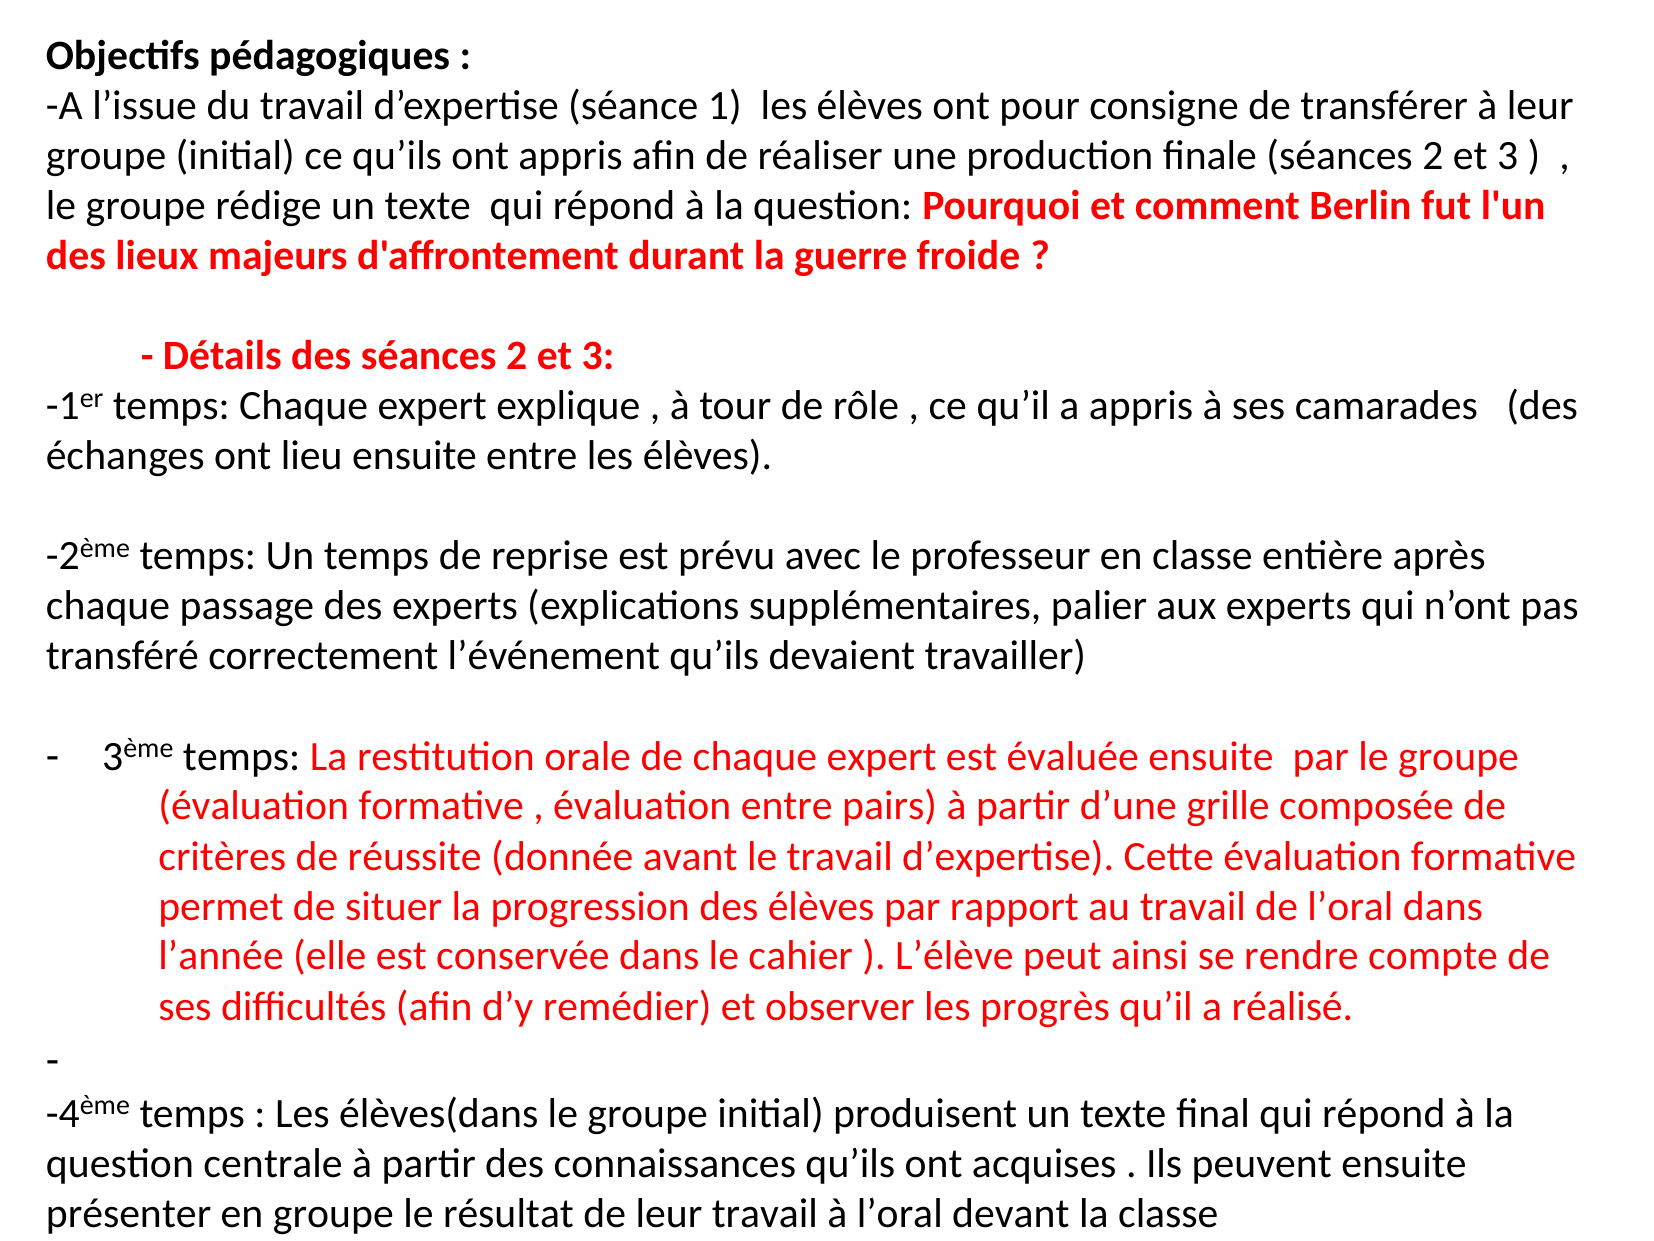

Objectifs pédagogiques :
-A l’issue du travail d’expertise (séance 1) les élèves ont pour consigne de transférer à leur groupe (initial) ce qu’ils ont appris afin de réaliser une production finale (séances 2 et 3 ) , le groupe rédige un texte qui répond à la question: Pourquoi et comment Berlin fut l'un des lieux majeurs d'affrontement durant la guerre froide ?
 - Détails des séances 2 et 3:
-1er temps: Chaque expert explique , à tour de rôle , ce qu’il a appris à ses camarades (des échanges ont lieu ensuite entre les élèves).
-2ème temps: Un temps de reprise est prévu avec le professeur en classe entière après chaque passage des experts (explications supplémentaires, palier aux experts qui n’ont pas transféré correctement l’événement qu’ils devaient travailler)
3ème temps: La restitution orale de chaque expert est évaluée ensuite par le groupe (évaluation formative , évaluation entre pairs) à partir d’une grille composée de critères de réussite (donnée avant le travail d’expertise). Cette évaluation formative permet de situer la progression des élèves par rapport au travail de l’oral dans l’année (elle est conservée dans le cahier ). L’élève peut ainsi se rendre compte de ses difficultés (afin d’y remédier) et observer les progrès qu’il a réalisé.
-4ème temps : Les élèves(dans le groupe initial) produisent un texte final qui répond à la question centrale à partir des connaissances qu’ils ont acquises . Ils peuvent ensuite présenter en groupe le résultat de leur travail à l’oral devant la classe